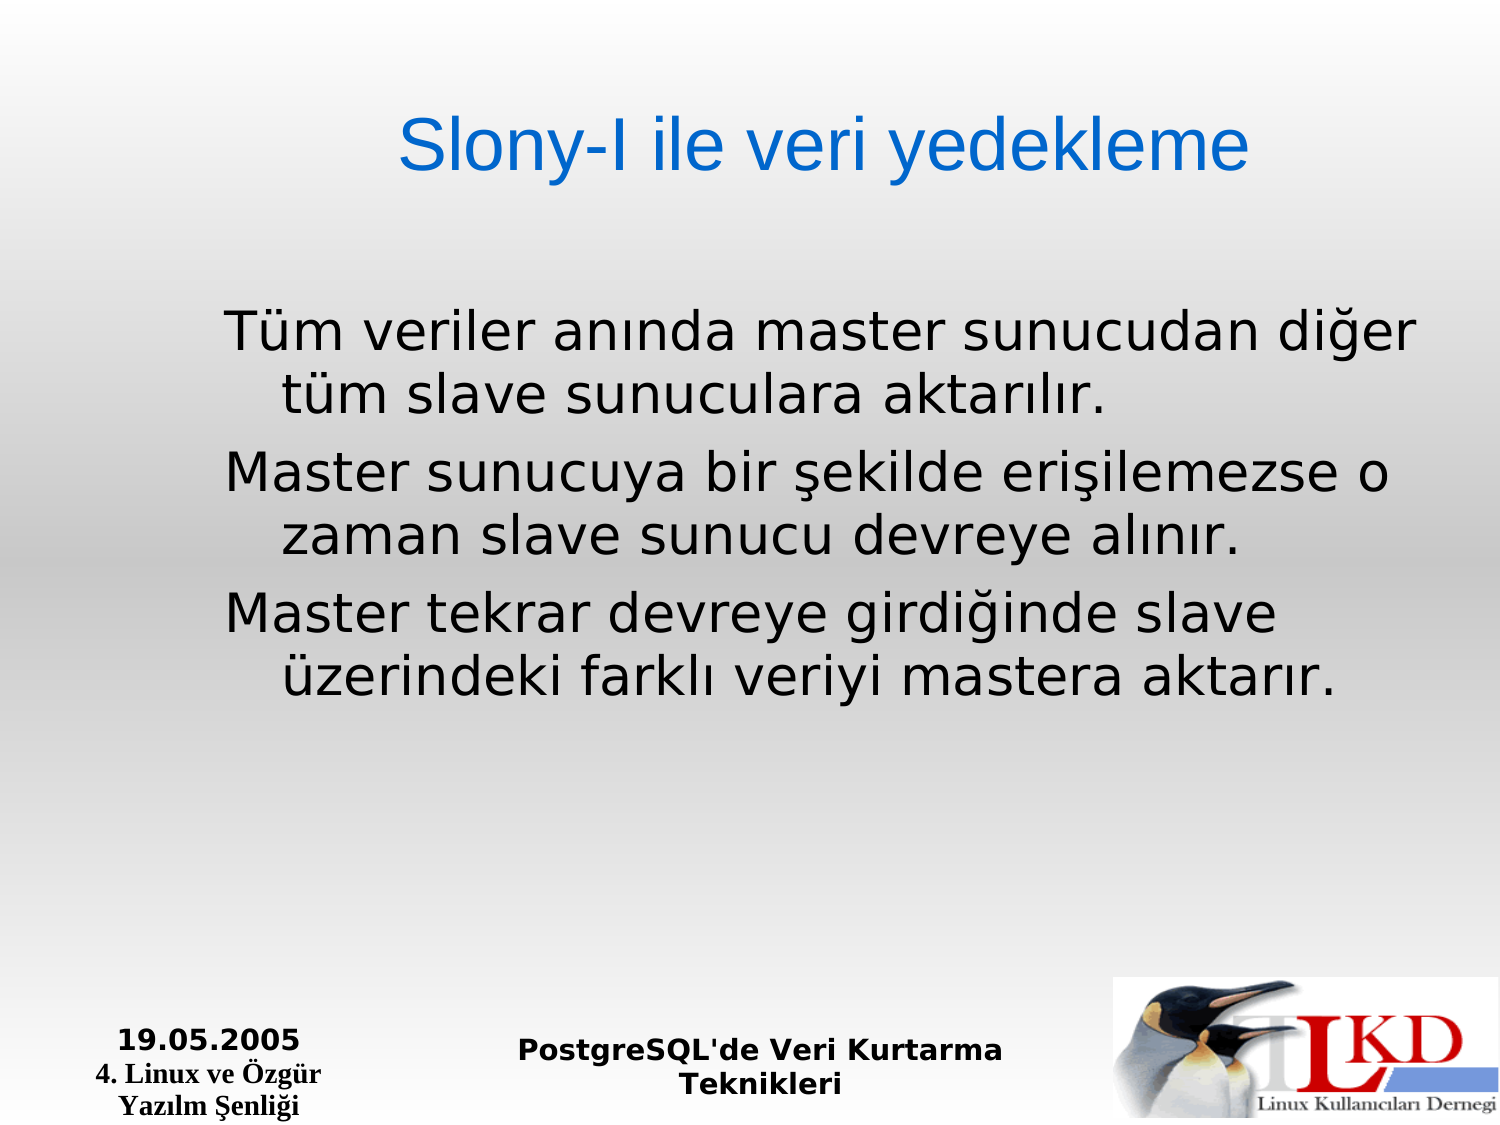

# Slony-I ile veri yedekleme
Tüm veriler anında master sunucudan diğer tüm slave sunuculara aktarılır.
Master sunucuya bir şekilde erişilemezse o zaman slave sunucu devreye alınır.
Master tekrar devreye girdiğinde slave üzerindeki farklı veriyi mastera aktarır.